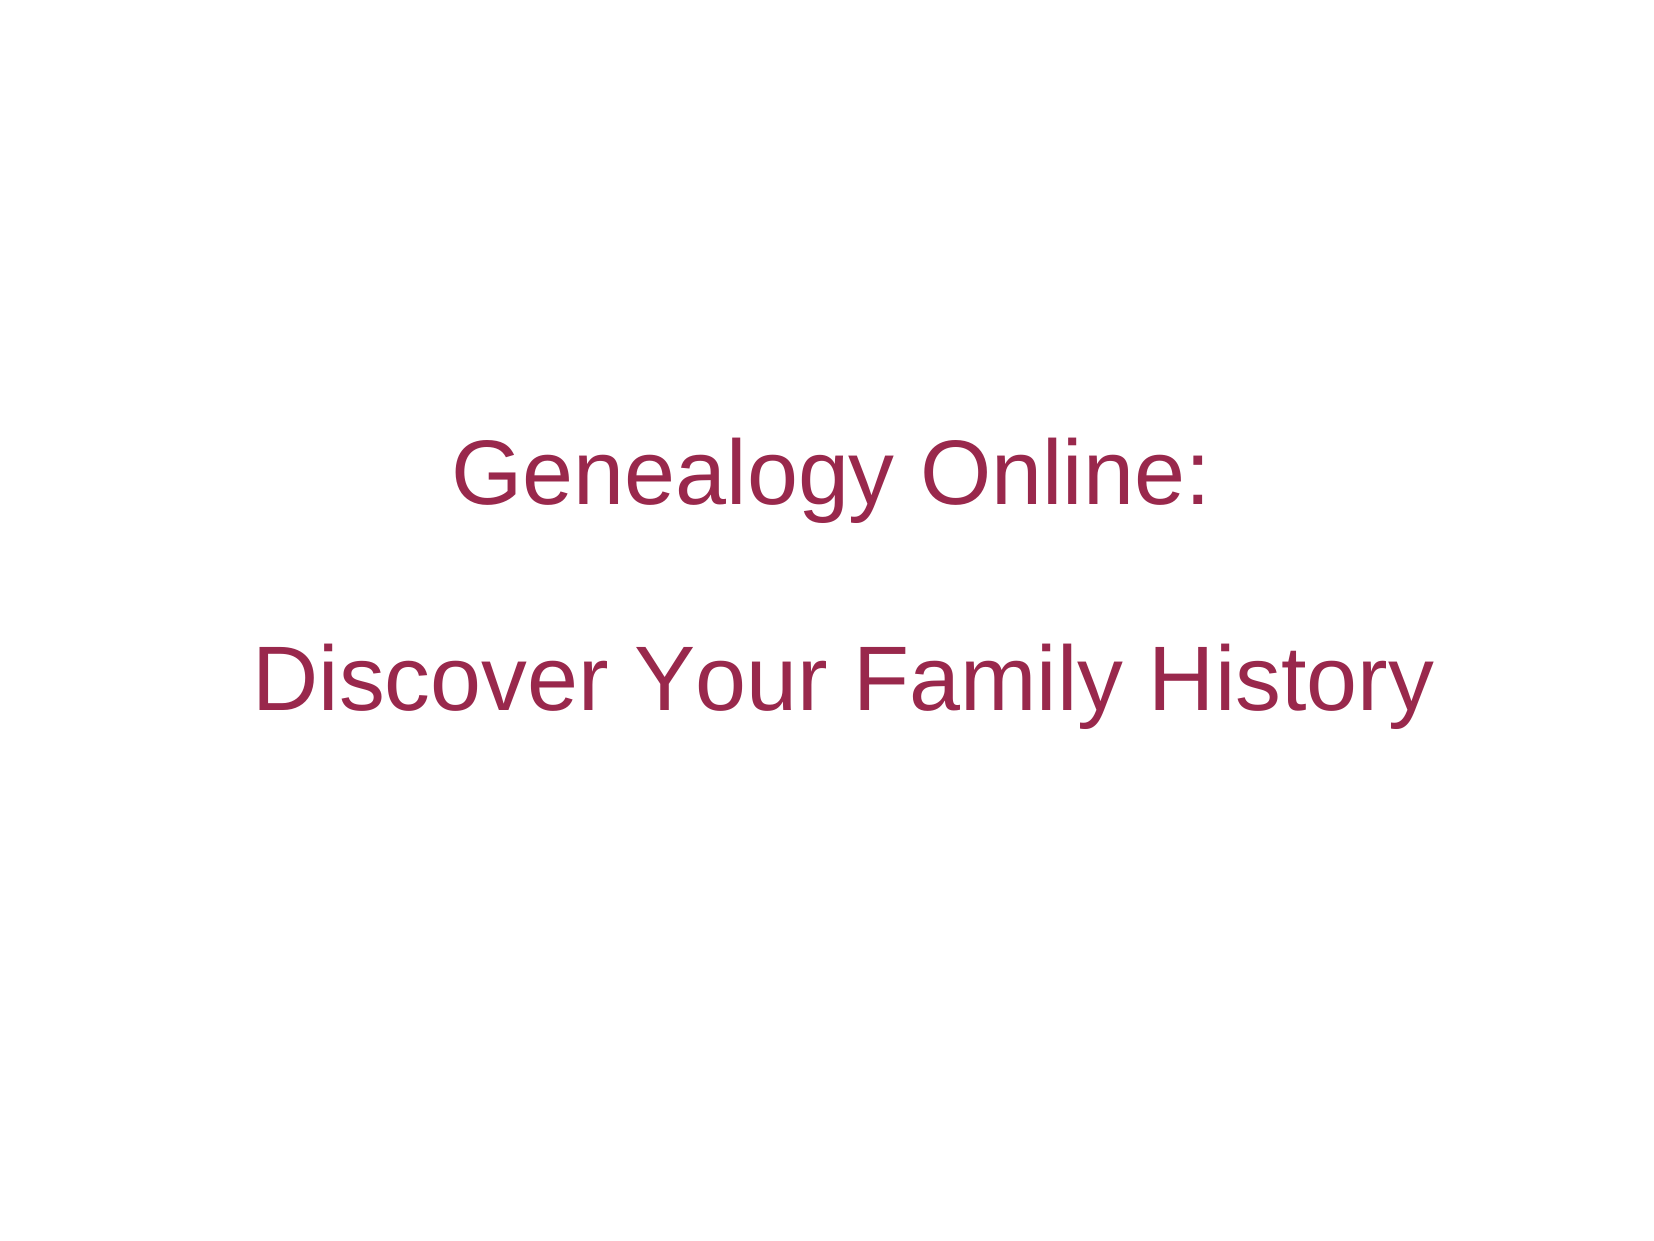

# Genealogy Online:
Discover Your Family History